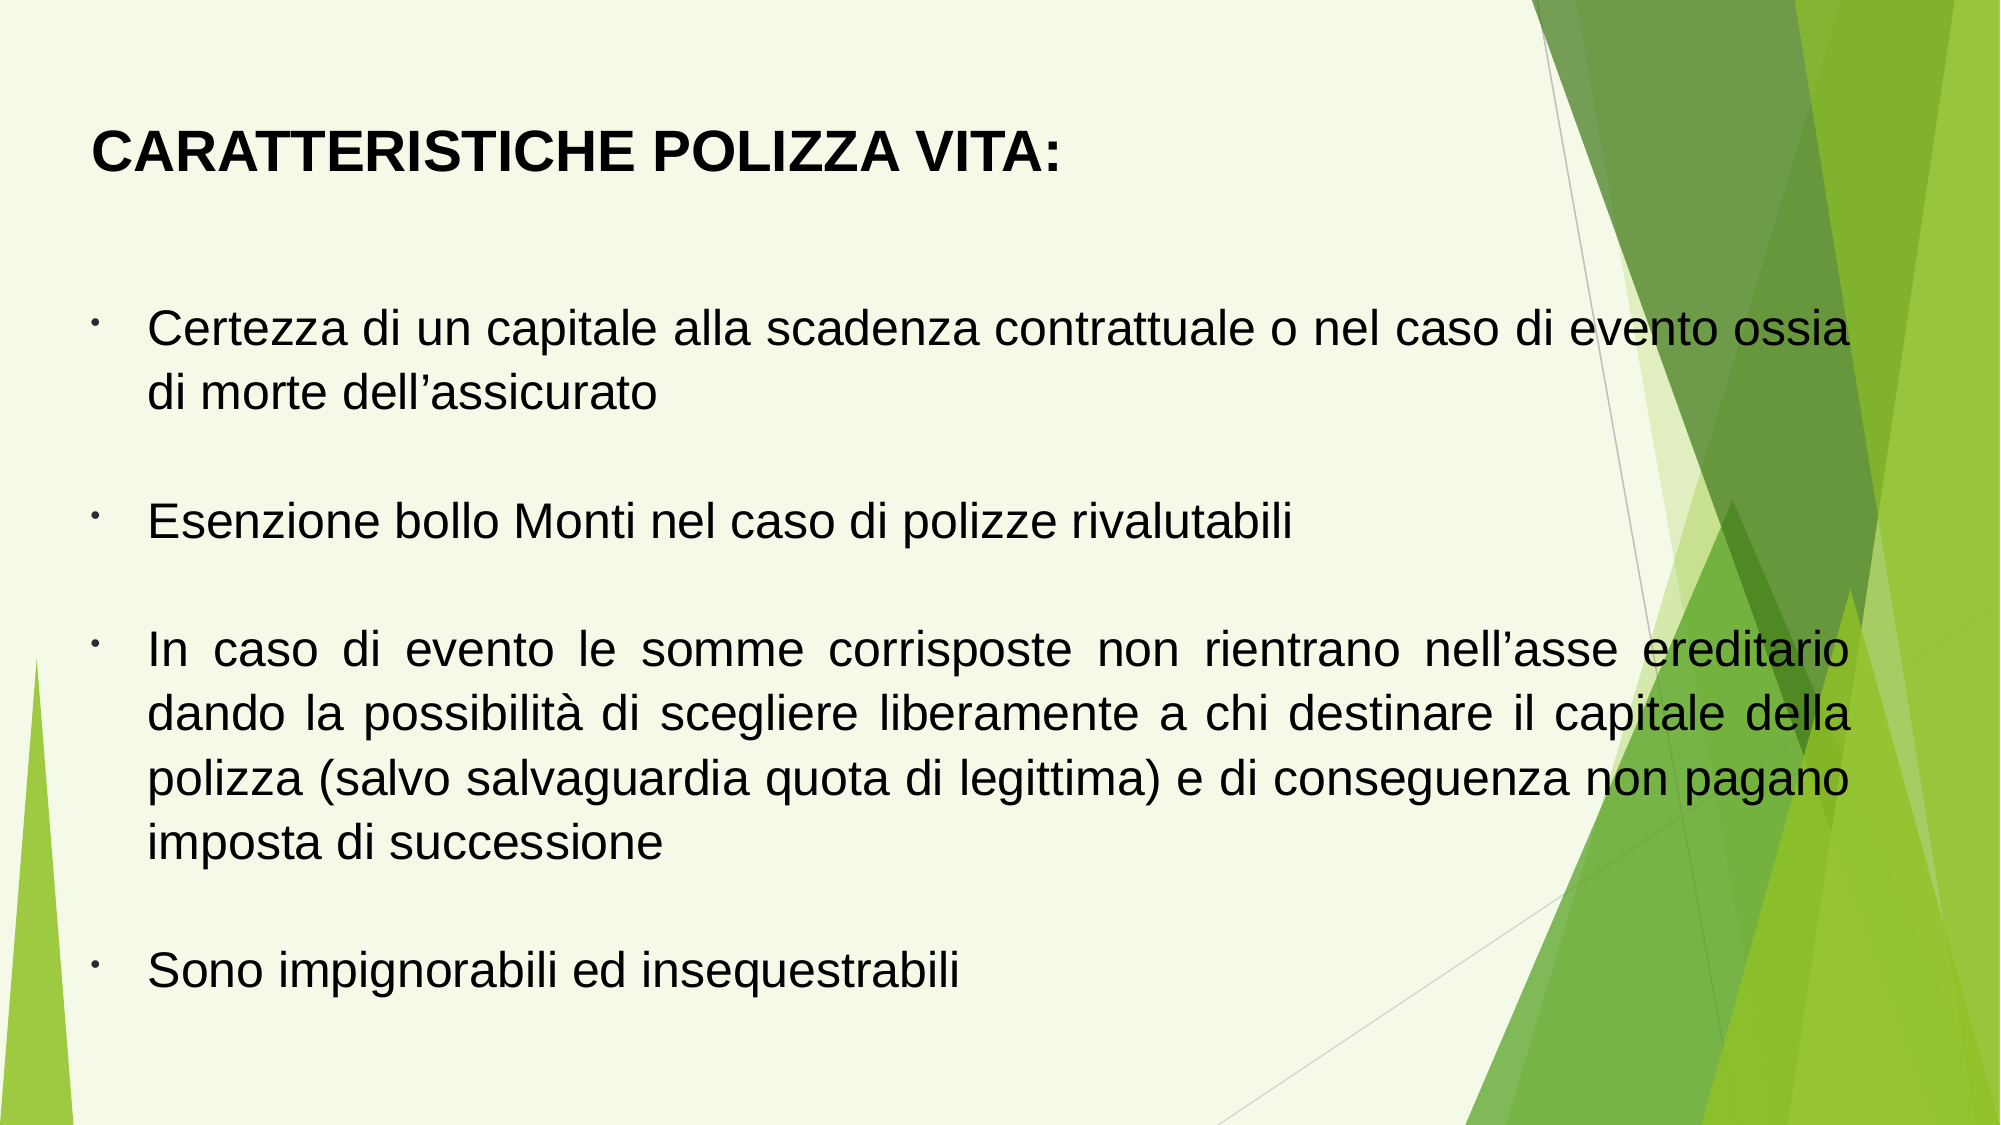

CARATTERISTICHE POLIZZA VITA:
Certezza di un capitale alla scadenza contrattuale o nel caso di evento ossia di morte dell’assicurato
Esenzione bollo Monti nel caso di polizze rivalutabili
In caso di evento le somme corrisposte non rientrano nell’asse ereditario dando la possibilità di scegliere liberamente a chi destinare il capitale della polizza (salvo salvaguardia quota di legittima) e di conseguenza non pagano imposta di successione
Sono impignorabili ed insequestrabili